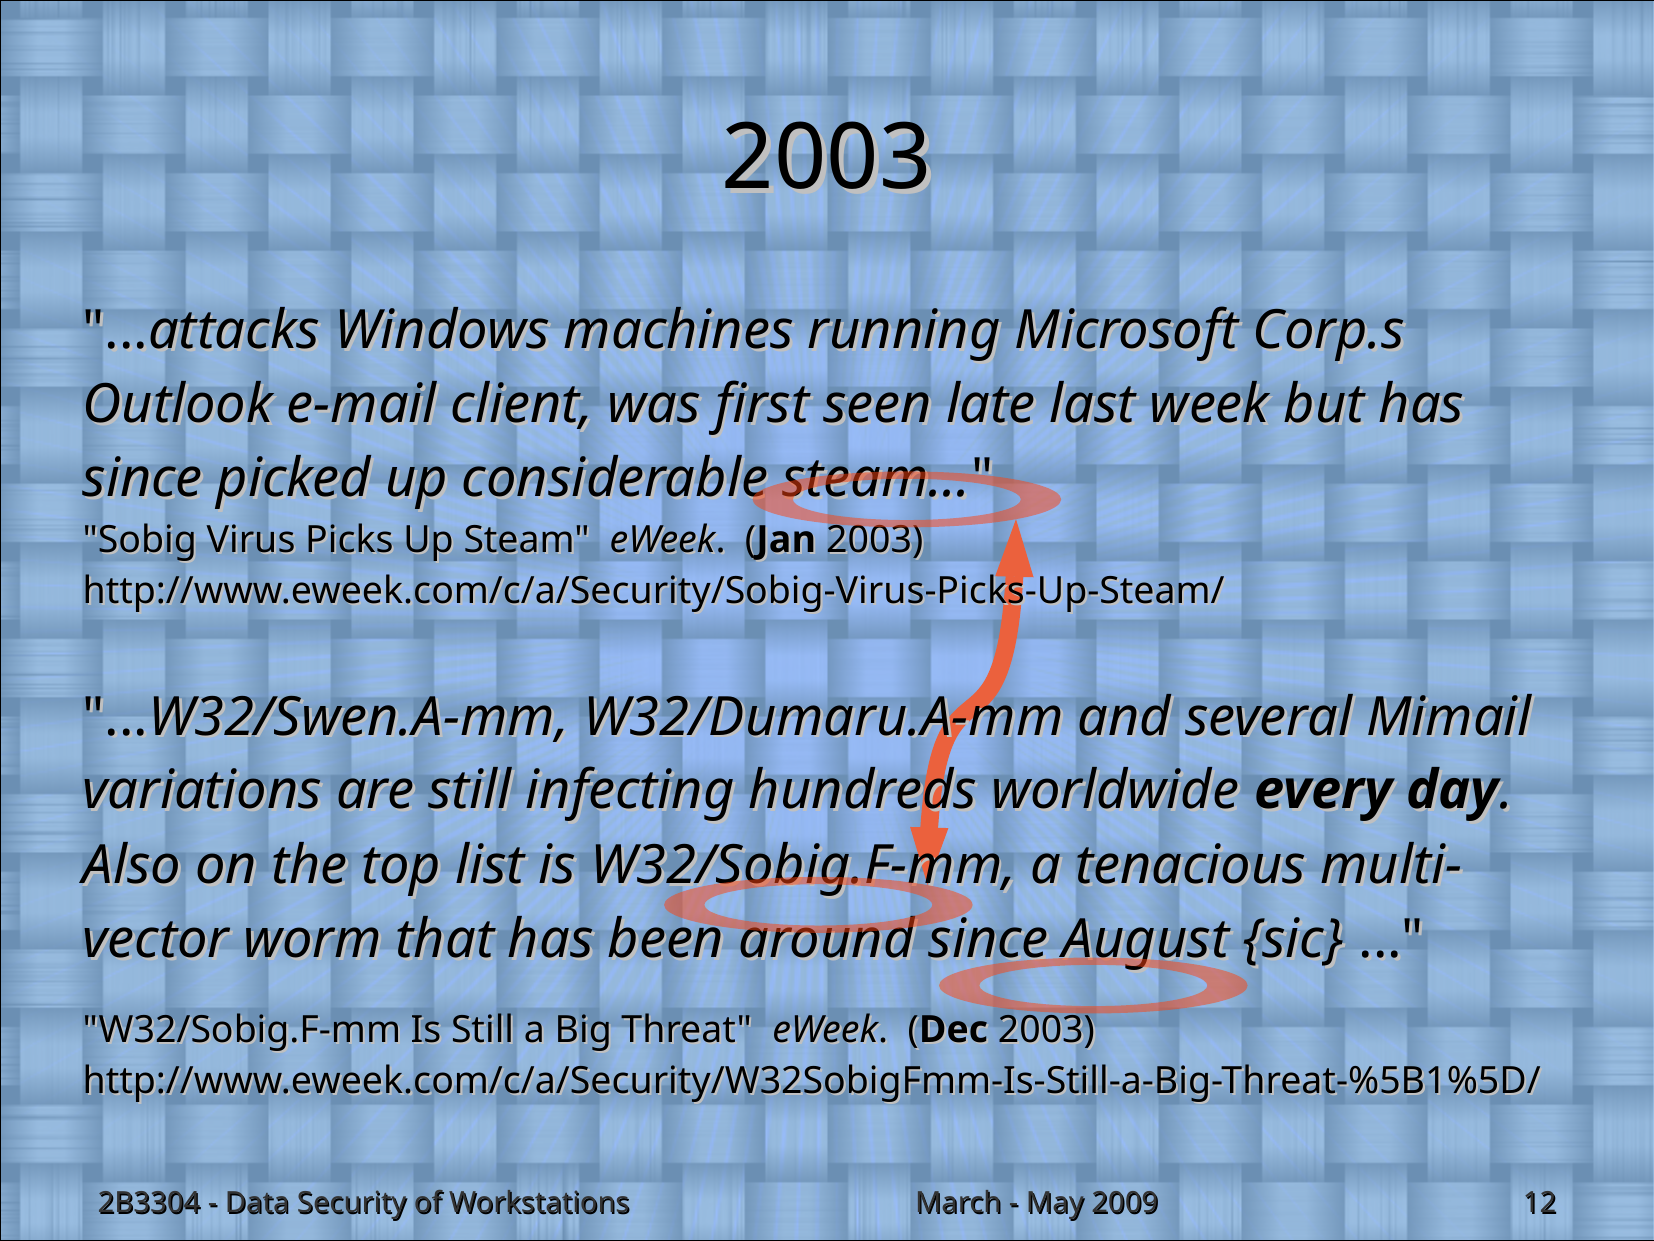

# 2003
"...attacks Windows machines running Microsoft Corp.s Outlook e-mail client, was first seen late last week but has since picked up considerable steam..."
"Sobig Virus Picks Up Steam" eWeek. (Jan 2003)
http://www.eweek.com/c/a/Security/Sobig-Virus-Picks-Up-Steam/
"...W32/Swen.A-mm, W32/Dumaru.A-mm and several Mimail variations are still infecting hundreds worldwide every day. Also on the top list is W32/Sobig.F-mm, a tenacious multi-vector worm that has been around since August {sic} ..."
"W32/Sobig.F-mm Is Still a Big Threat" eWeek. (Dec 2003)
http://www.eweek.com/c/a/Security/W32SobigFmm-Is-Still-a-Big-Threat-%5B1%5D/